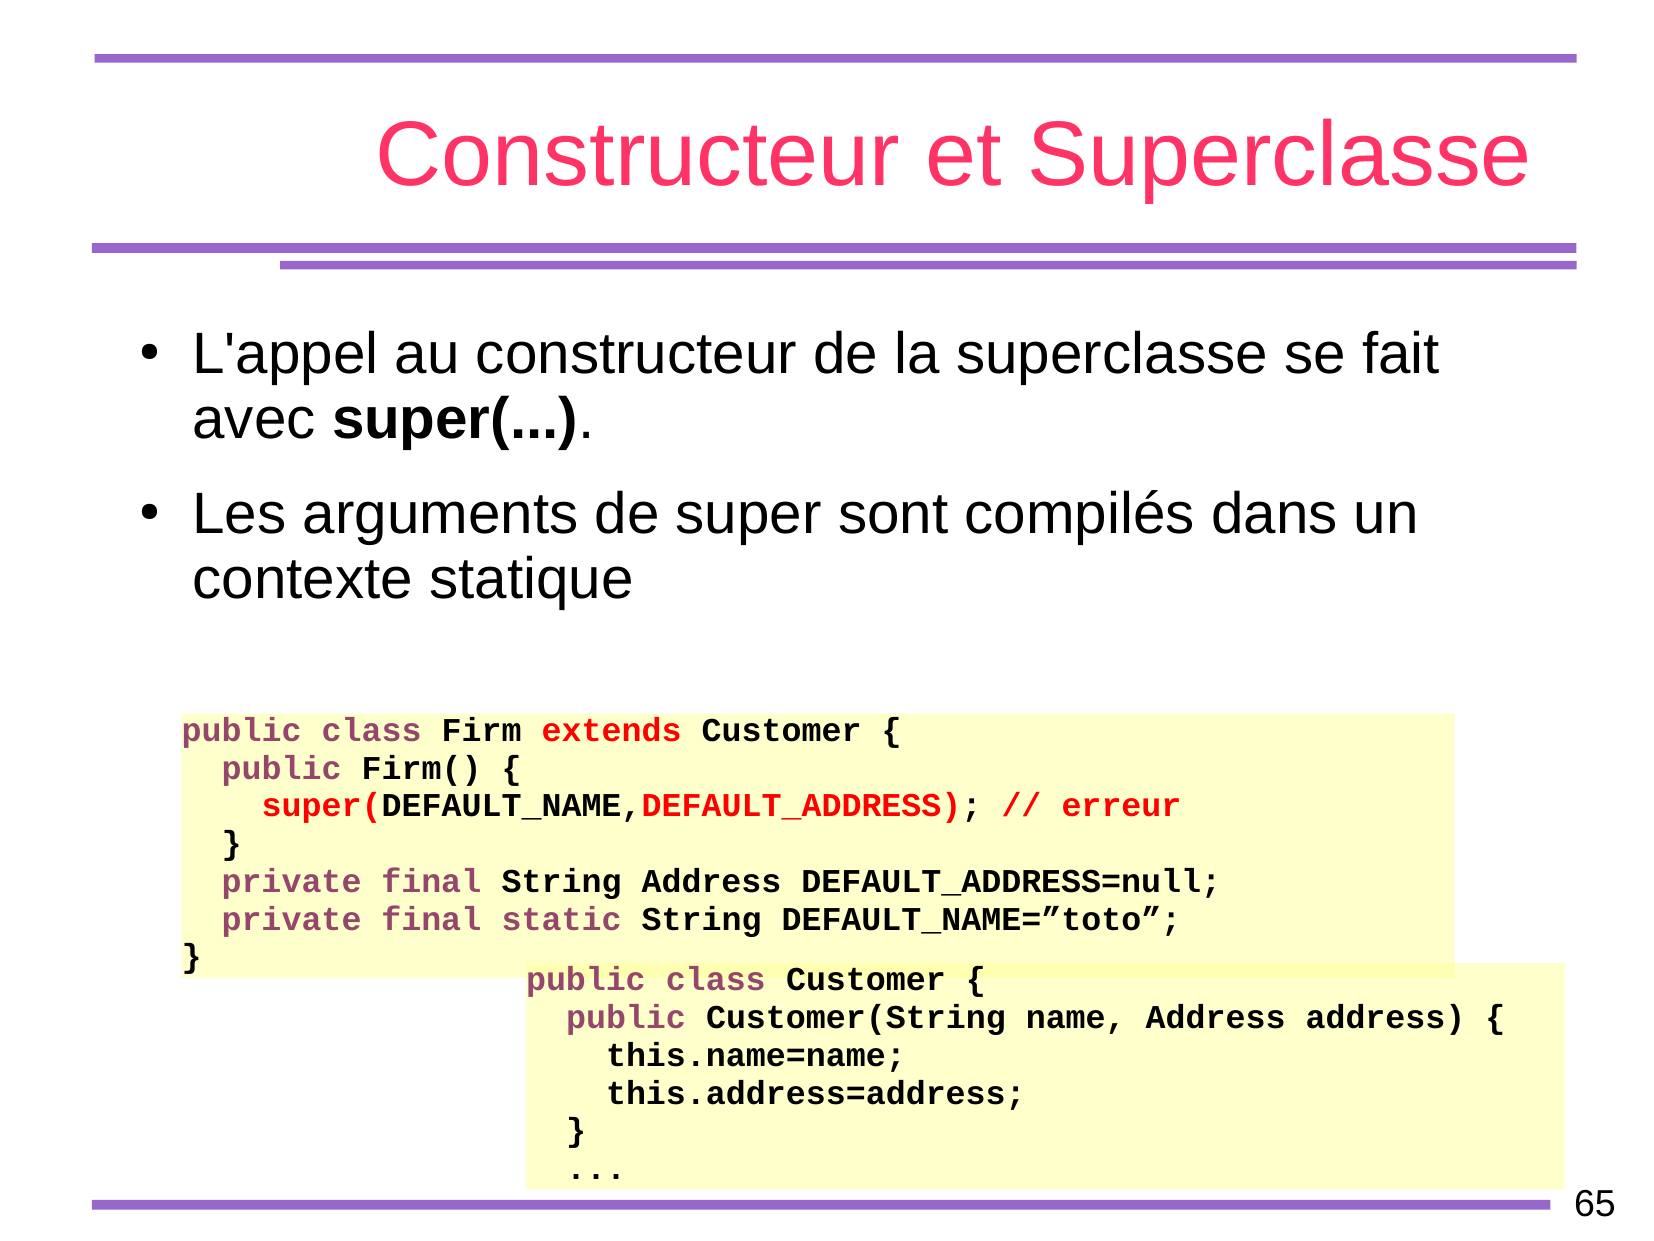

# Constructeur et Superclasse
L'appel au constructeur de la superclasse se fait avec super(...).
Les arguments de super sont compilés dans un contexte statique
public class Firm extends Customer {
 public Firm() {
 super(DEFAULT_NAME,DEFAULT_ADDRESS); // erreur
 }
 private final String Address DEFAULT_ADDRESS=null;
 private final static String DEFAULT_NAME=”toto”;
}
public class Customer {
 public Customer(String name, Address address) {
 this.name=name;
 this.address=address;
 }
 ...